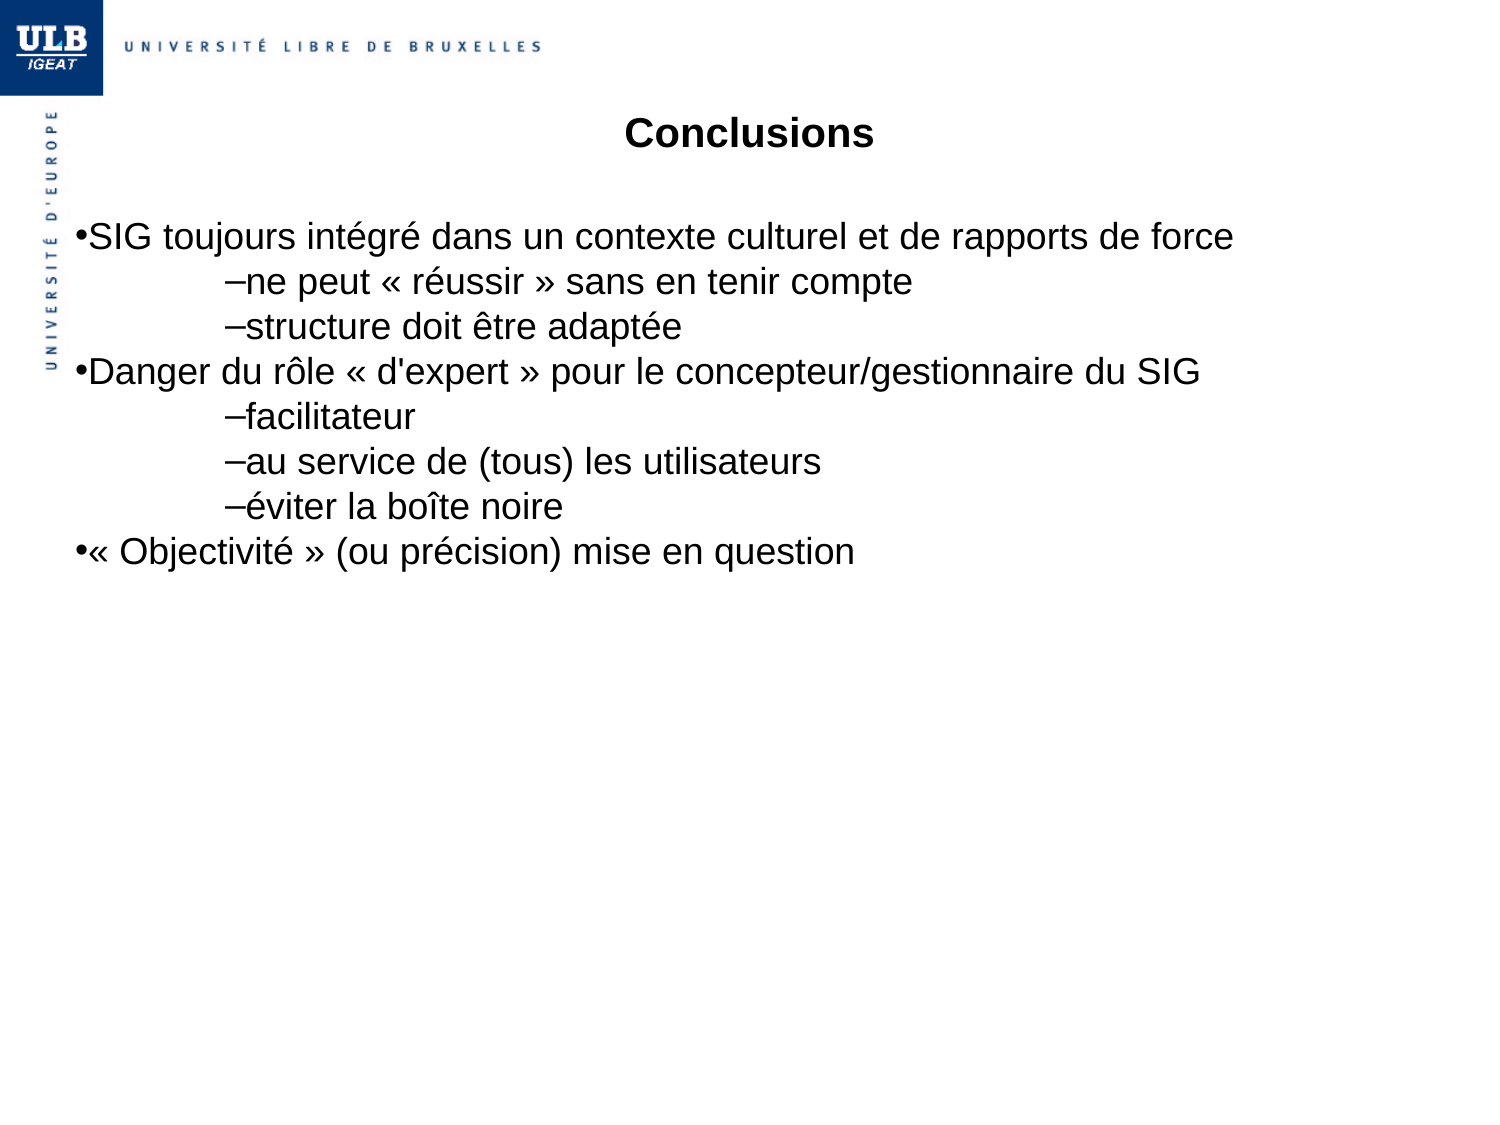

Conclusions
SIG toujours intégré dans un contexte culturel et de rapports de force
ne peut « réussir » sans en tenir compte
structure doit être adaptée
Danger du rôle « d'expert » pour le concepteur/gestionnaire du SIG
facilitateur
au service de (tous) les utilisateurs
éviter la boîte noire
« Objectivité » (ou précision) mise en question